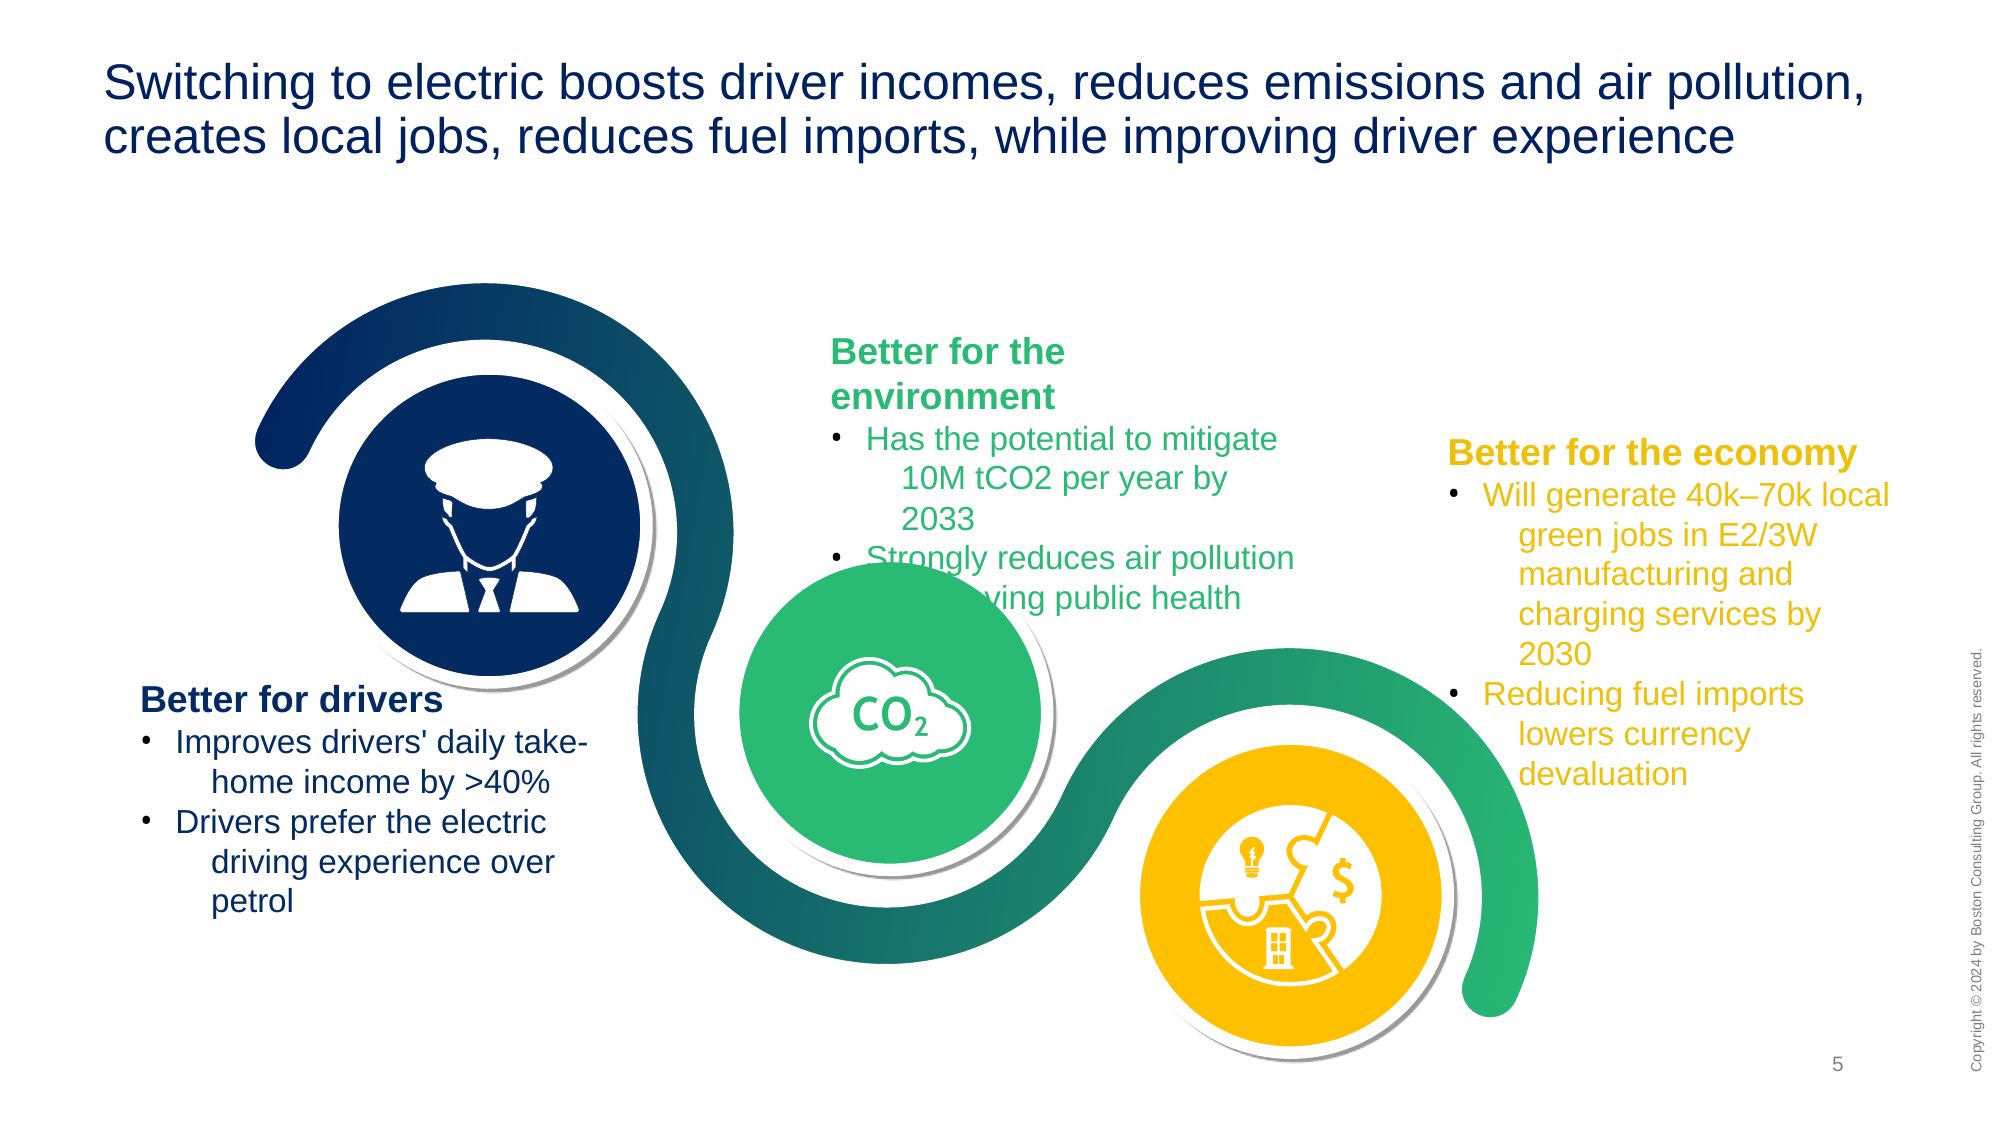

# Switching to electric boosts driver incomes, reduces emissions and air pollution, creates local jobs, reduces fuel imports, while improving driver experience
Better for the environment
Has the potential to mitigate 10M tCO2 per year by 2033
Strongly reduces air pollution improving public health
Better for the economy
Will generate 40k–70k local green jobs in E2/3W manufacturing and charging services by 2030
Reducing fuel imports lowers currency devaluation
I think the bucketing is correct, but I think visually very unappealing. Could you please see if there's another (slightly better looking) version of the previous page with 3 buckets and then with subbullets like here. So I'm thinking along the lines
Better for drivers
Take-home income: Improves the daily take-home income of the drivers by >40%
Drivers prefer electric over fossil fuel as they are quieter and drive more smoothly
Reading Danieck's feedback it is not clear that this different from the first-one. Could you have a try at rewording so that it is clear that drivers prefer also because it’s a better drive (rather than extra money)
Better for the economy:
Domestic industry: Potential to create >70k green jobs in local manufacturing & assembly sector and charging services
Less fuel imports: Using local renewables reduces fuel imports and, thus, currency devaluation
Better for the environment
Climate mitigation: Has the potential to mitigate xx tCO2 and strongly reduces air pollution
Better for drivers
Improves drivers' daily take-home income by >40%
Drivers prefer the electric driving experience over petrol